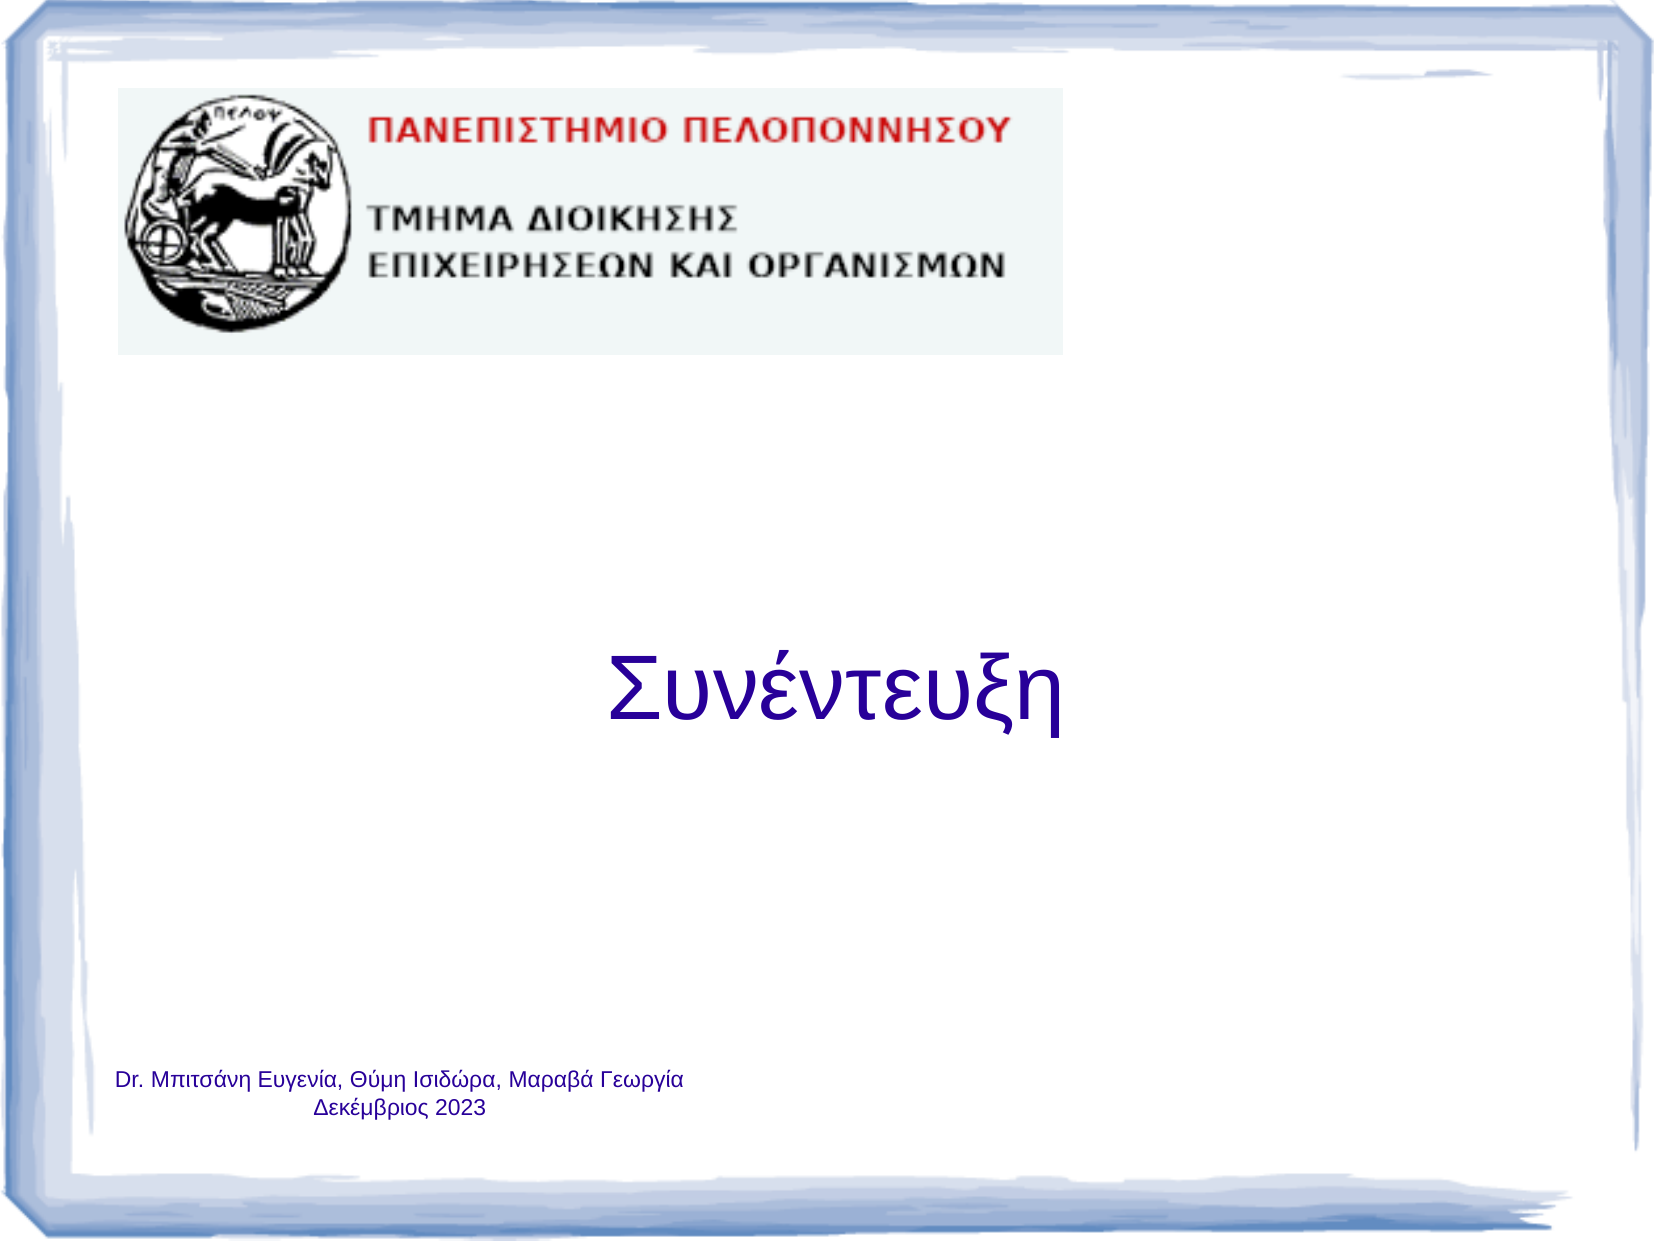

Συνέντευξη
Dr. Μπιτσάνη Ευγενία, Θύμη Ισιδώρα, Μαραβά Γεωργία
Δεκέμβριος 2023